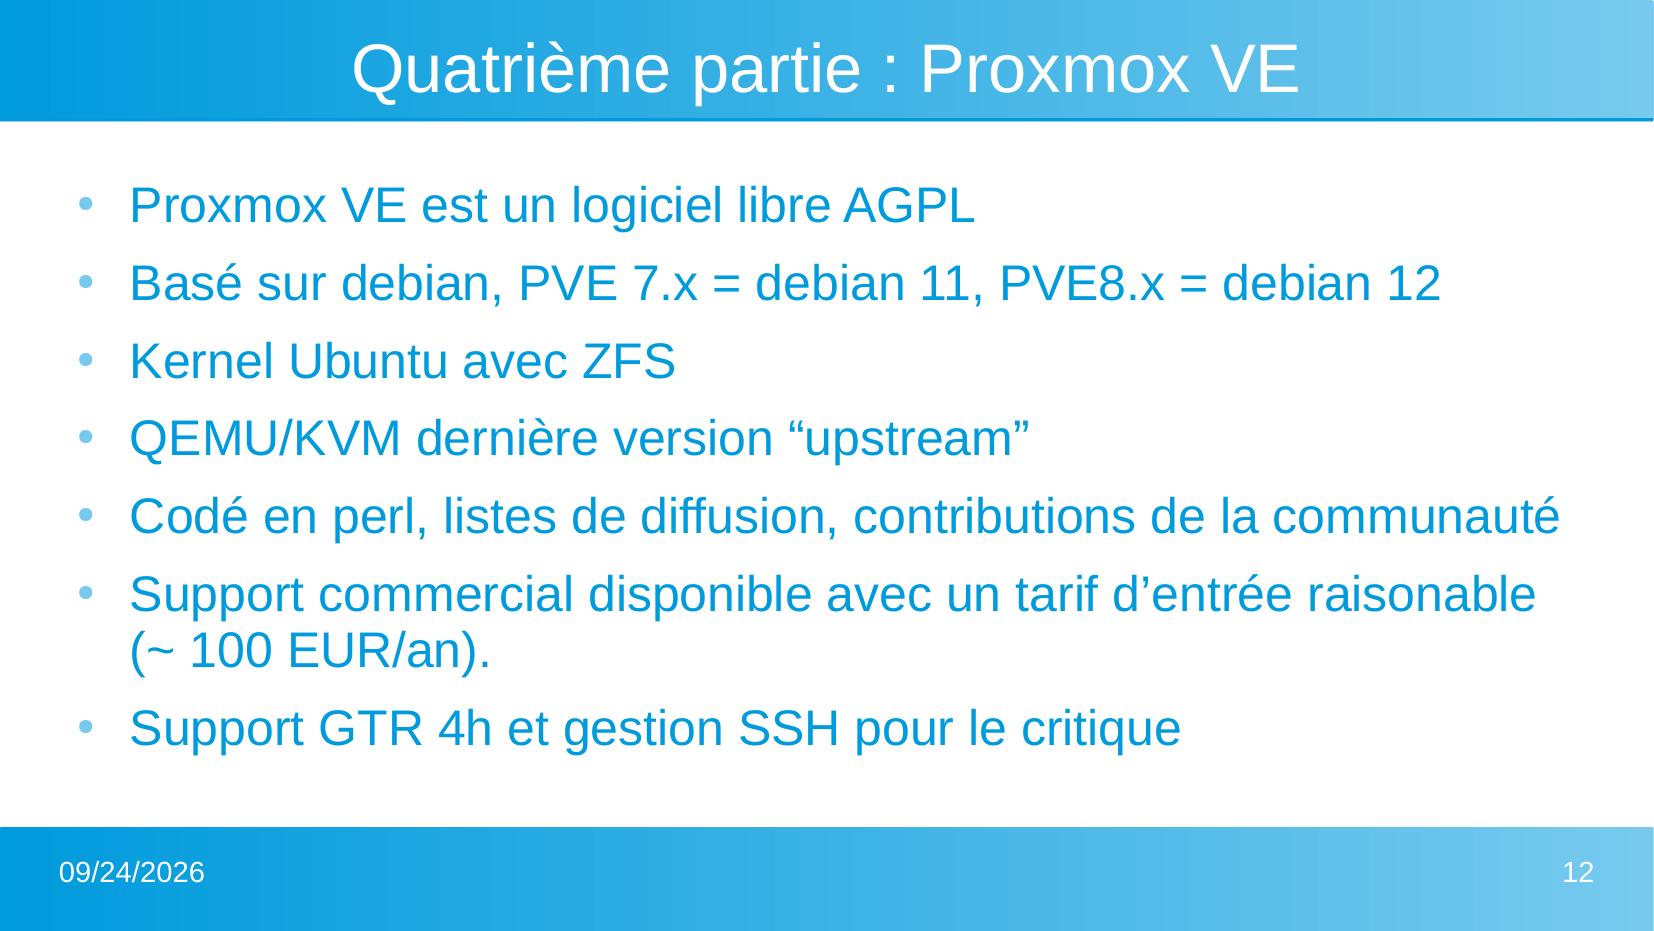

# Quatrième partie : Proxmox VE
Proxmox VE est un logiciel libre AGPL
Basé sur debian, PVE 7.x = debian 11, PVE8.x = debian 12
Kernel Ubuntu avec ZFS
QEMU/KVM dernière version “upstream”
Codé en perl, listes de diffusion, contributions de la communauté
Support commercial disponible avec un tarif d’entrée raisonable (~ 100 EUR/an).
Support GTR 4h et gestion SSH pour le critique
12